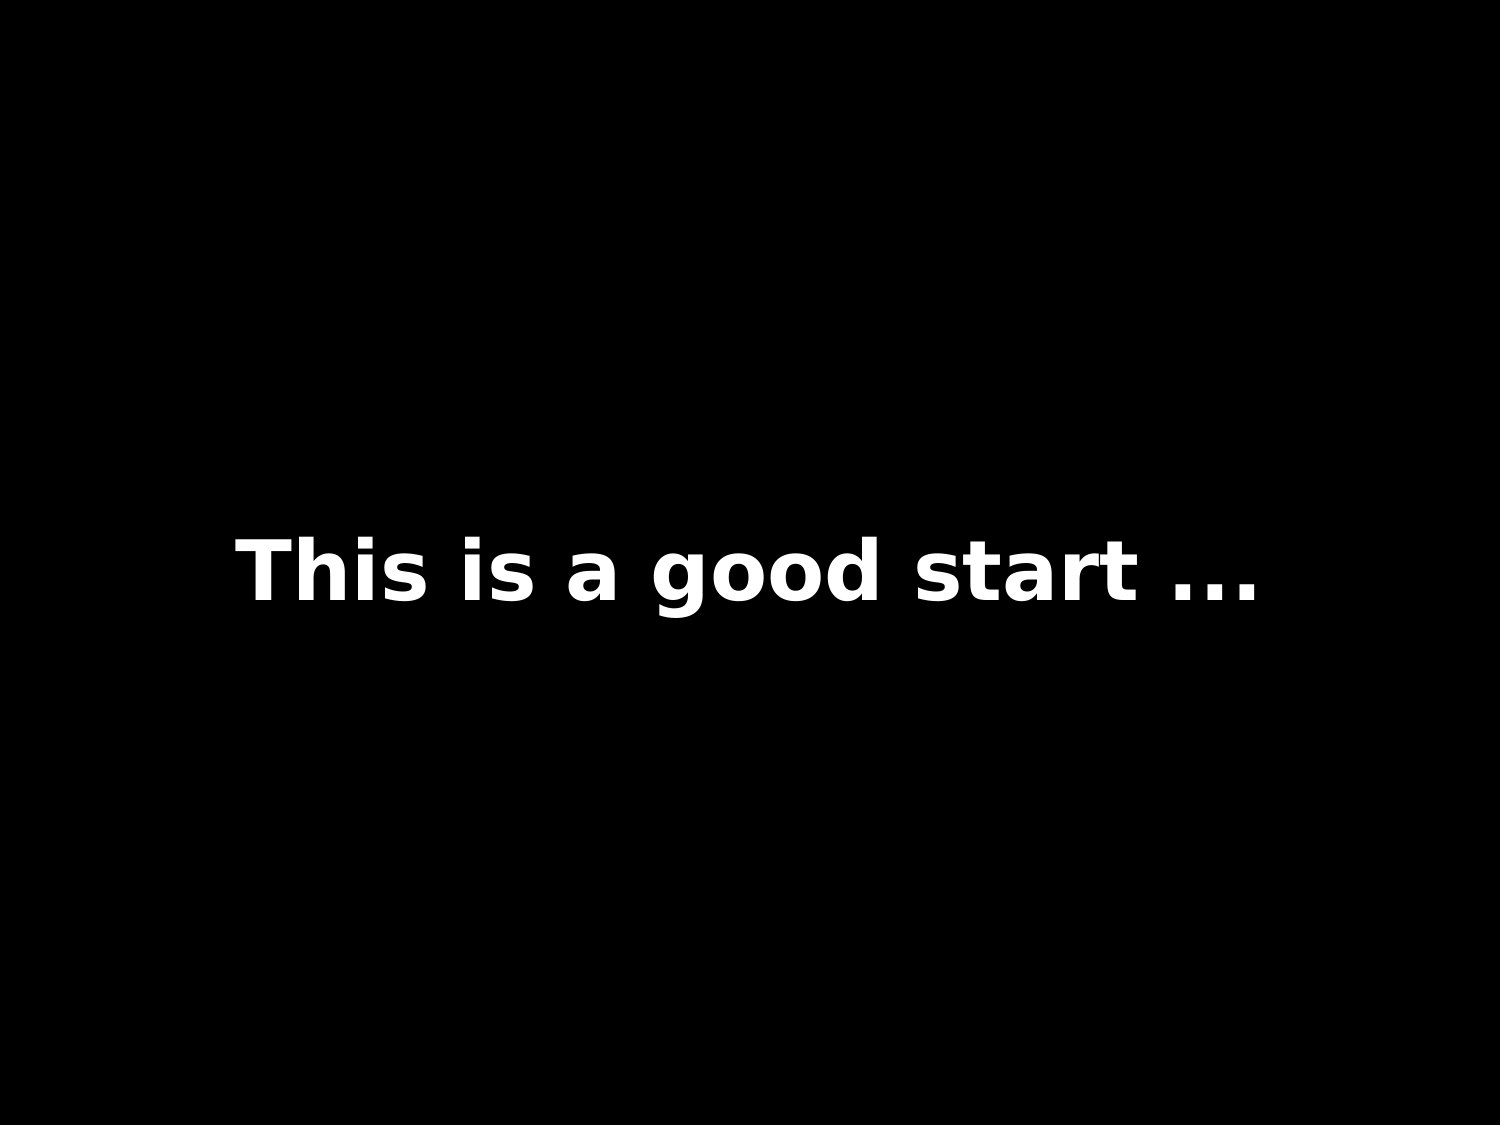

# This is a good start ...